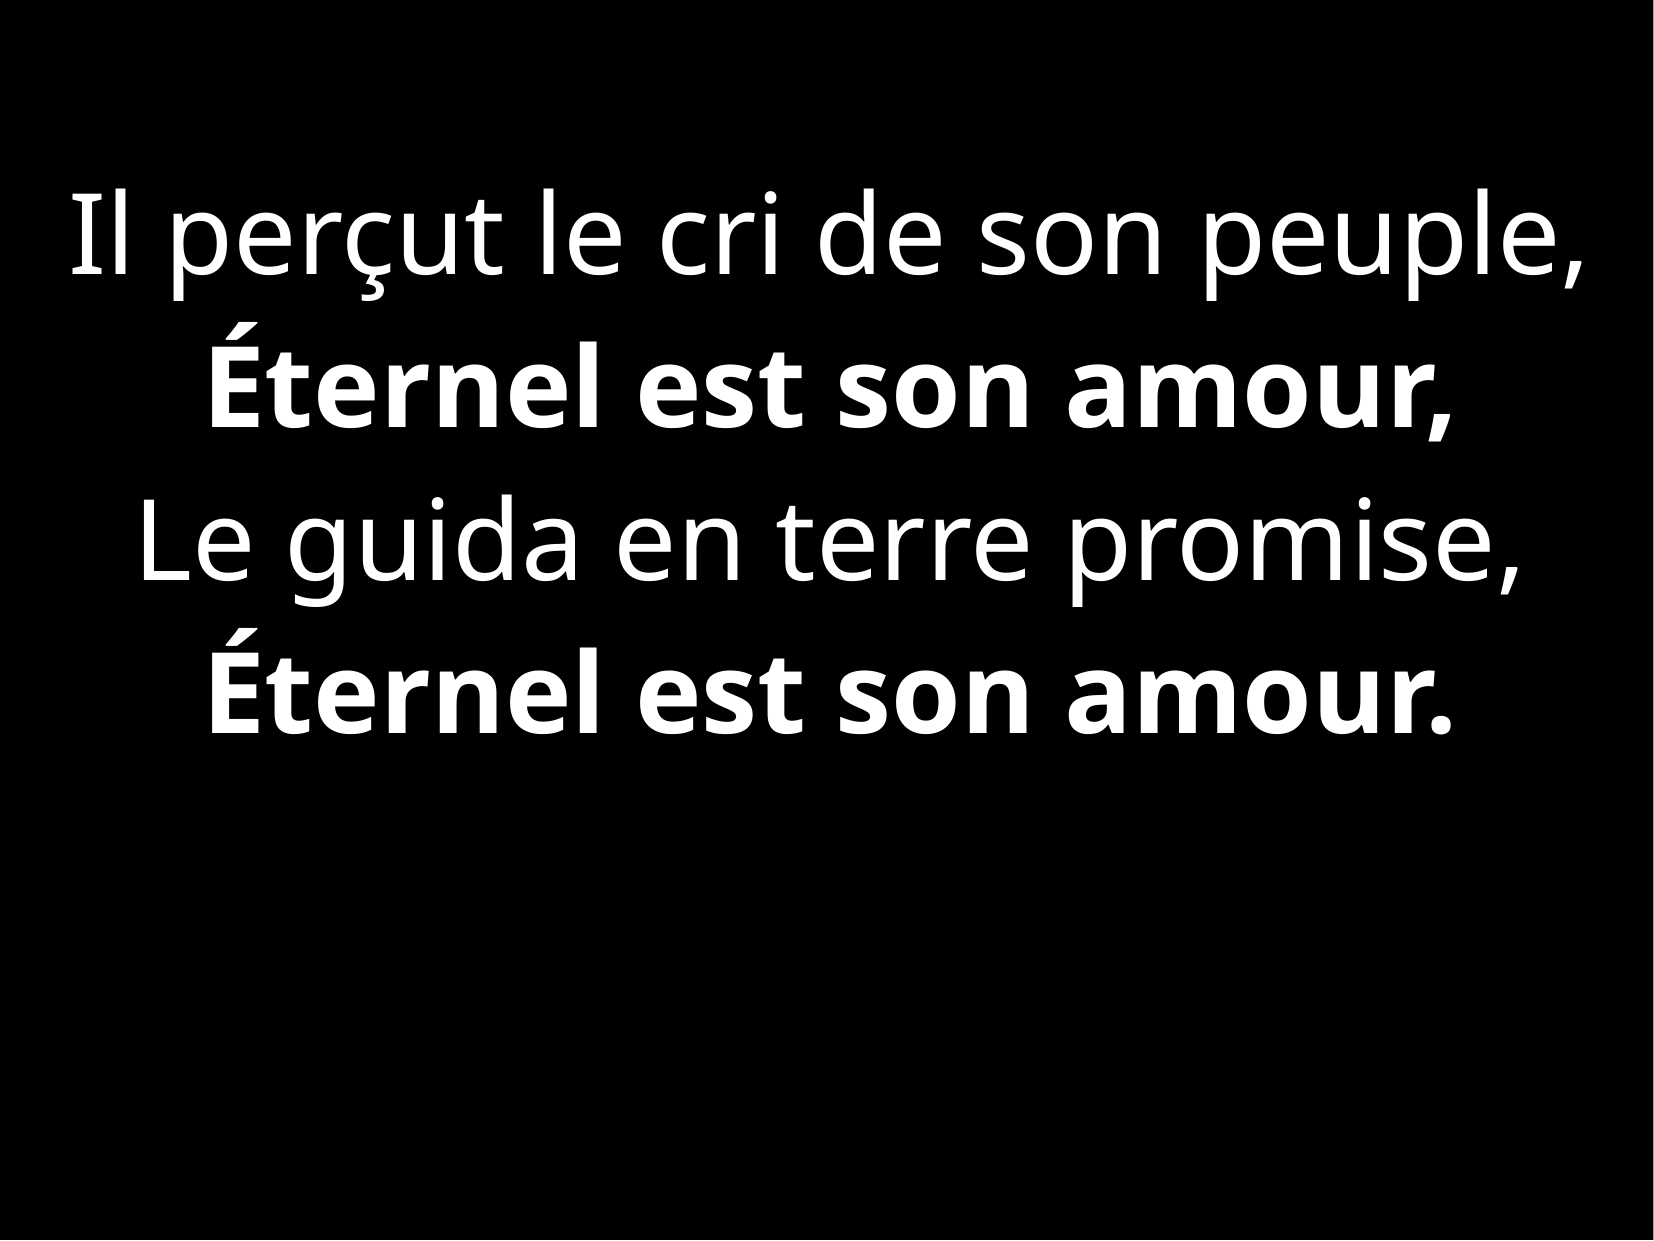

# Il perçut le cri de son peuple,
Éternel est son amour,
Le guida en terre promise,
Éternel est son amour.